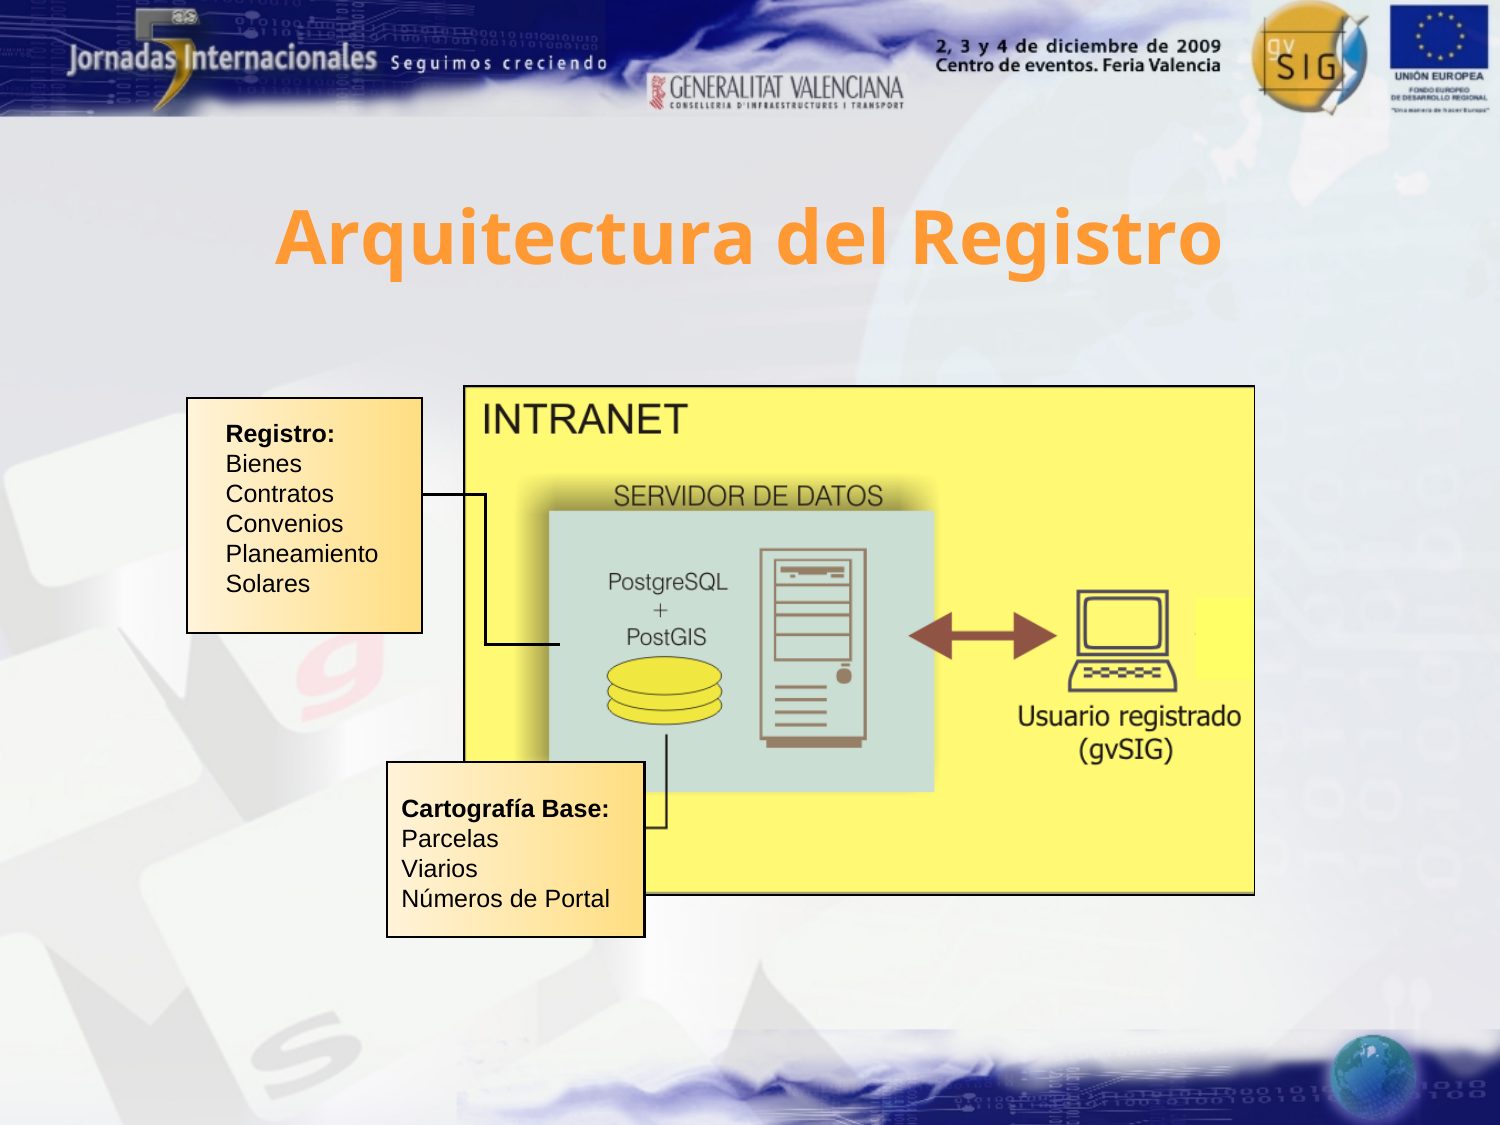

Arquitectura del Registro
Registro:
Bienes
Contratos
Convenios
Planeamiento
Solares
Cartografía Base:
Parcelas
Viarios
Números de Portal